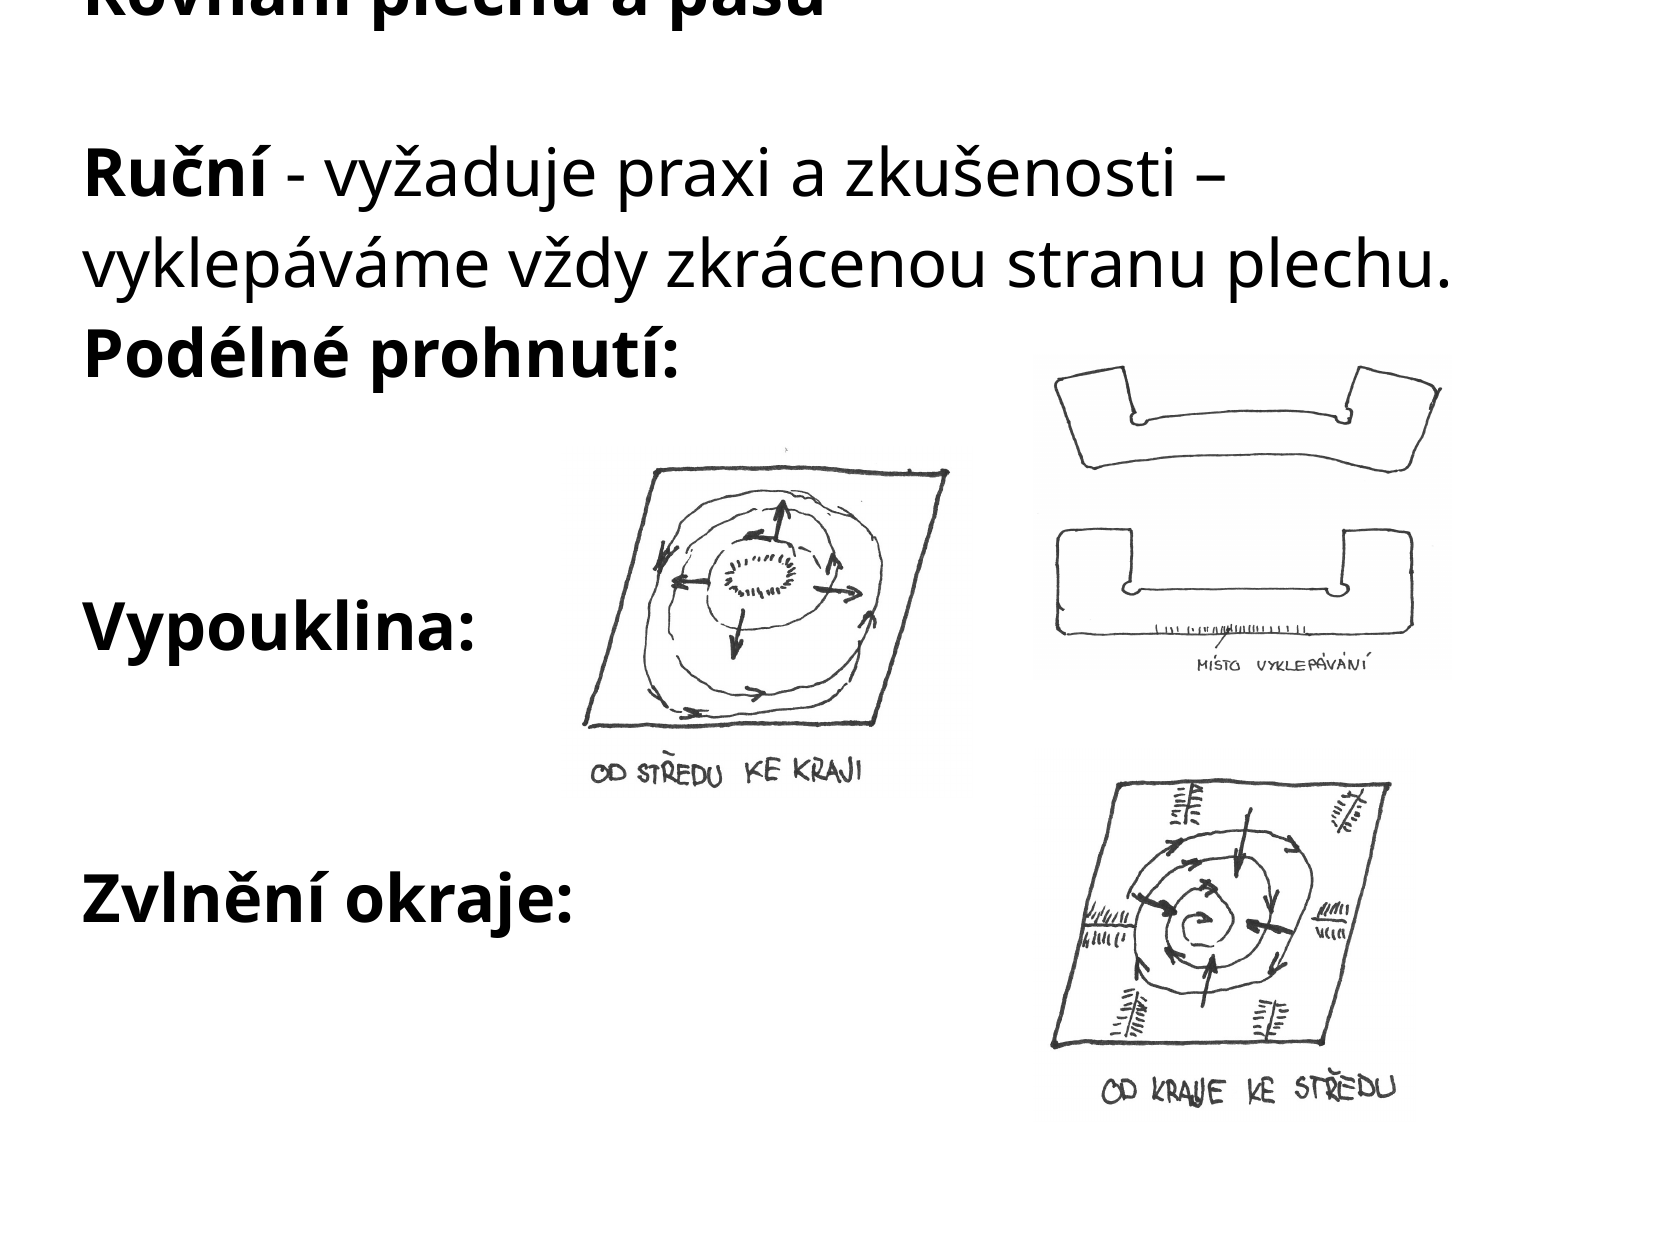

# Rovnání plechů a pásů
Ruční - vyžaduje praxi a zkušenosti – vyklepáváme vždy zkrácenou stranu plechu.
Podélné prohnutí:
Vypouklina:
Zvlnění okraje: